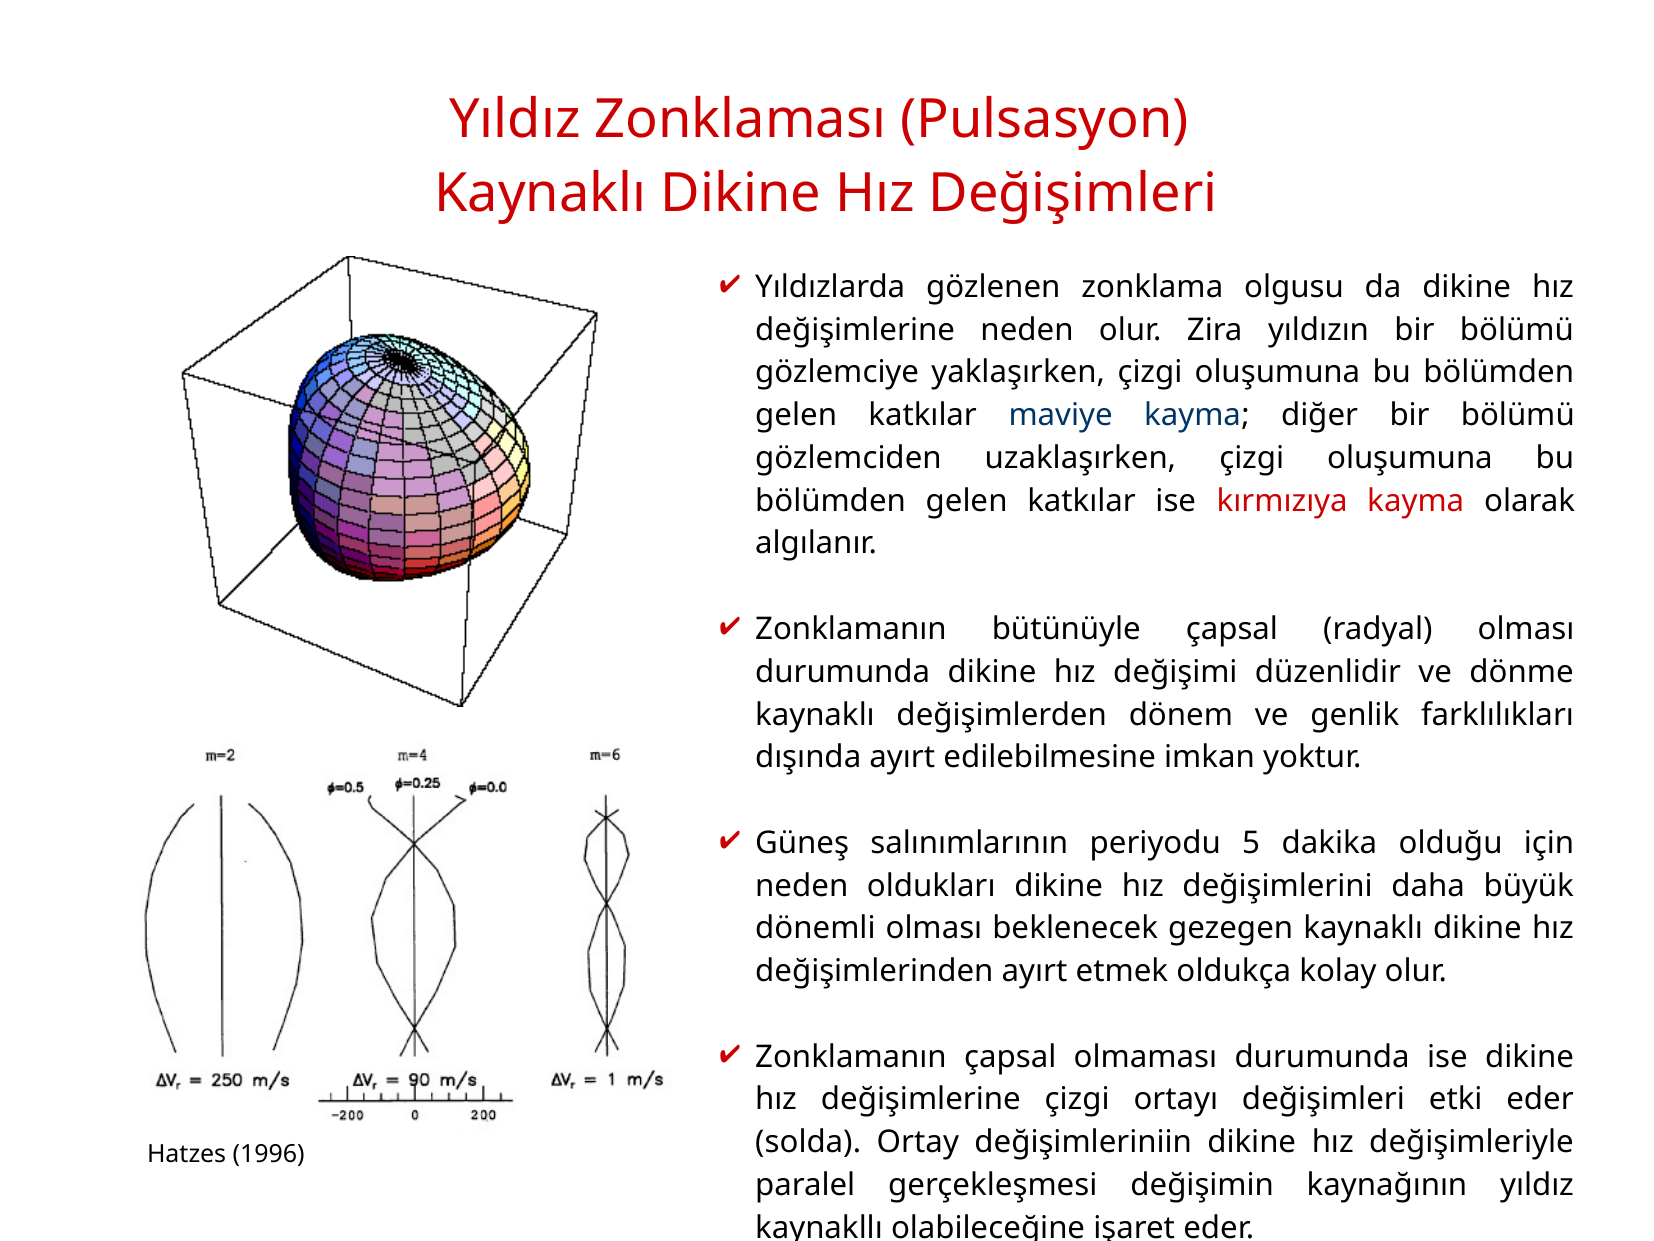

# Yıldız Zonklaması (Pulsasyon) Kaynaklı Dikine Hız Değişimleri
Yıldızlarda gözlenen zonklama olgusu da dikine hız değişimlerine neden olur. Zira yıldızın bir bölümü gözlemciye yaklaşırken, çizgi oluşumuna bu bölümden gelen katkılar maviye kayma; diğer bir bölümü gözlemciden uzaklaşırken, çizgi oluşumuna bu bölümden gelen katkılar ise kırmızıya kayma olarak algılanır.
Zonklamanın bütünüyle çapsal (radyal) olması durumunda dikine hız değişimi düzenlidir ve dönme kaynaklı değişimlerden dönem ve genlik farklılıkları dışında ayırt edilebilmesine imkan yoktur.
Güneş salınımlarının periyodu 5 dakika olduğu için neden oldukları dikine hız değişimlerini daha büyük dönemli olması beklenecek gezegen kaynaklı dikine hız değişimlerinden ayırt etmek oldukça kolay olur.
Zonklamanın çapsal olmaması durumunda ise dikine hız değişimlerine çizgi ortayı değişimleri etki eder (solda). Ortay değişimleriniin dikine hız değişimleriyle paralel gerçekleşmesi değişimin kaynağının yıldız kaynakllı olabileceğine işaret eder.
Hatzes (1996)